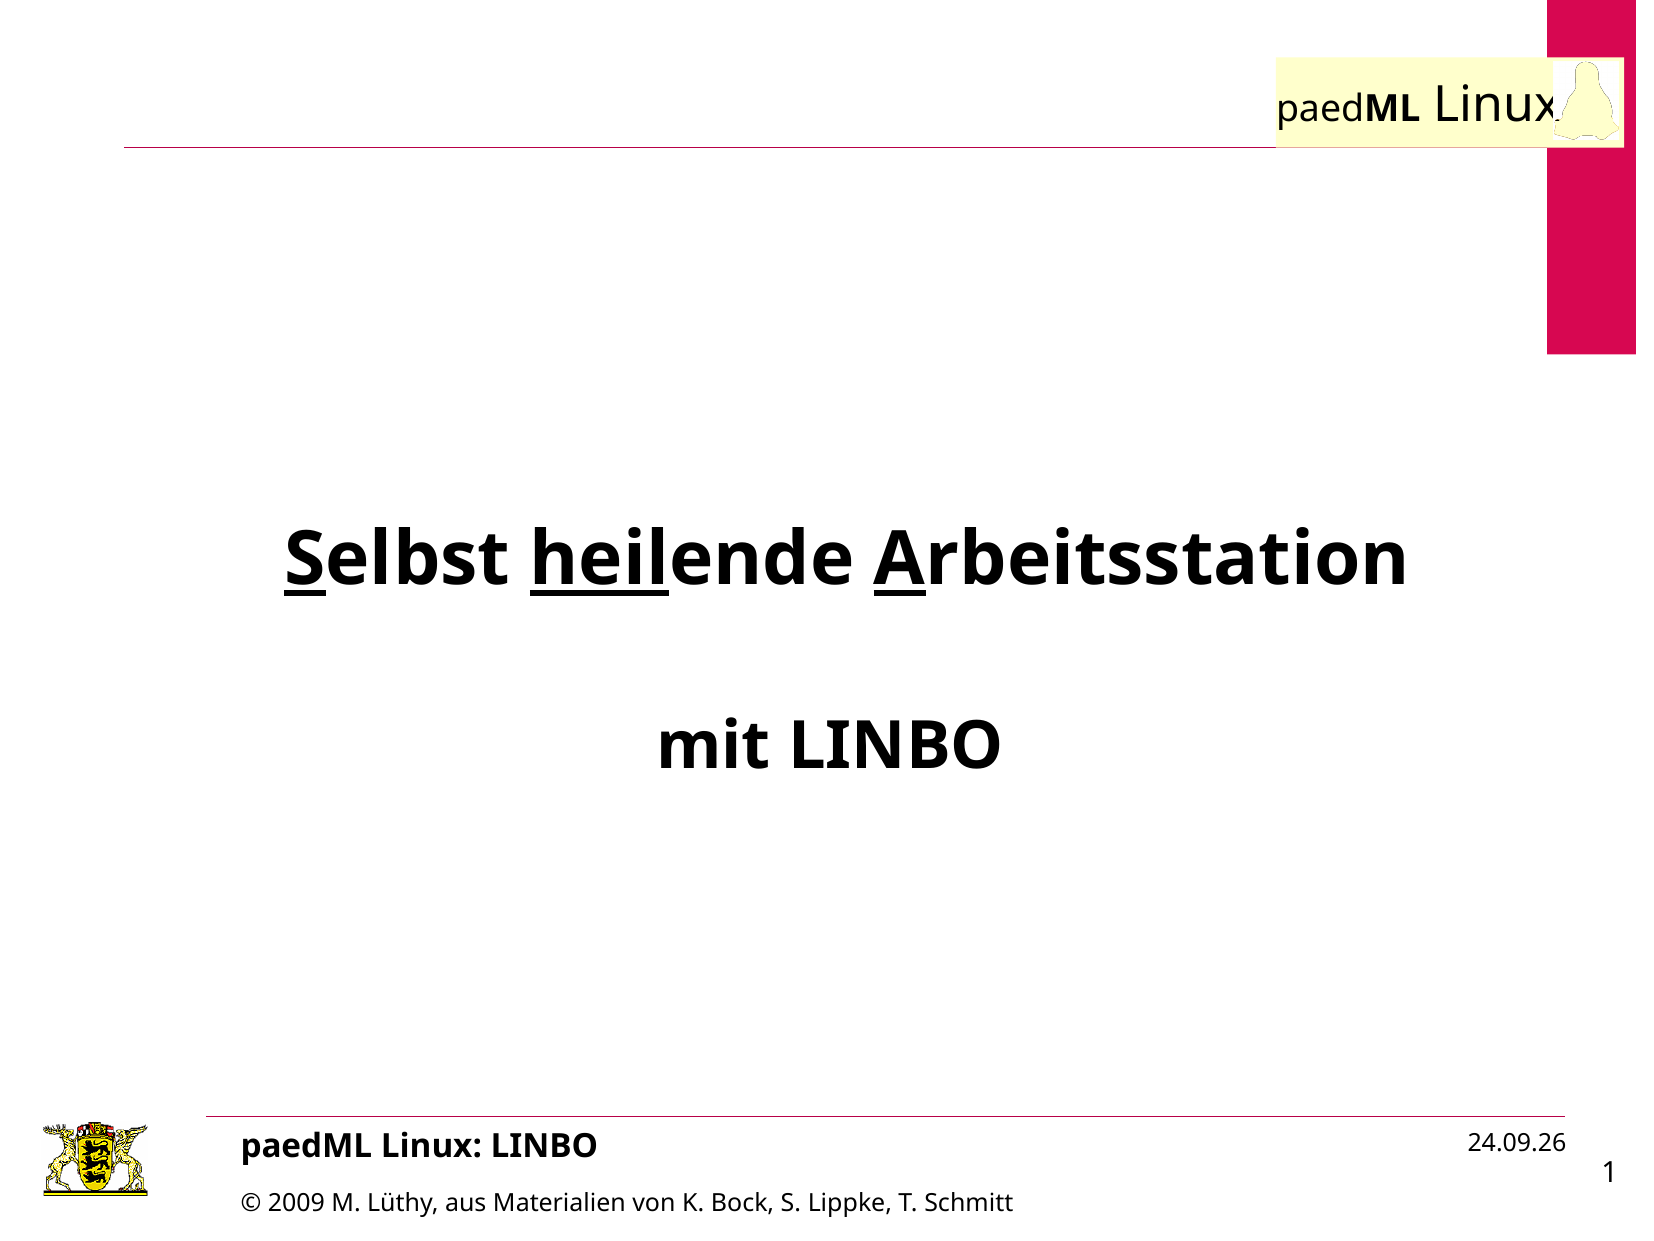

#
Selbst heilende Arbeitsstation
mit LINBO
© M. Lüthy, J. von der Ruhr, G. Rabus, M. Müller
1